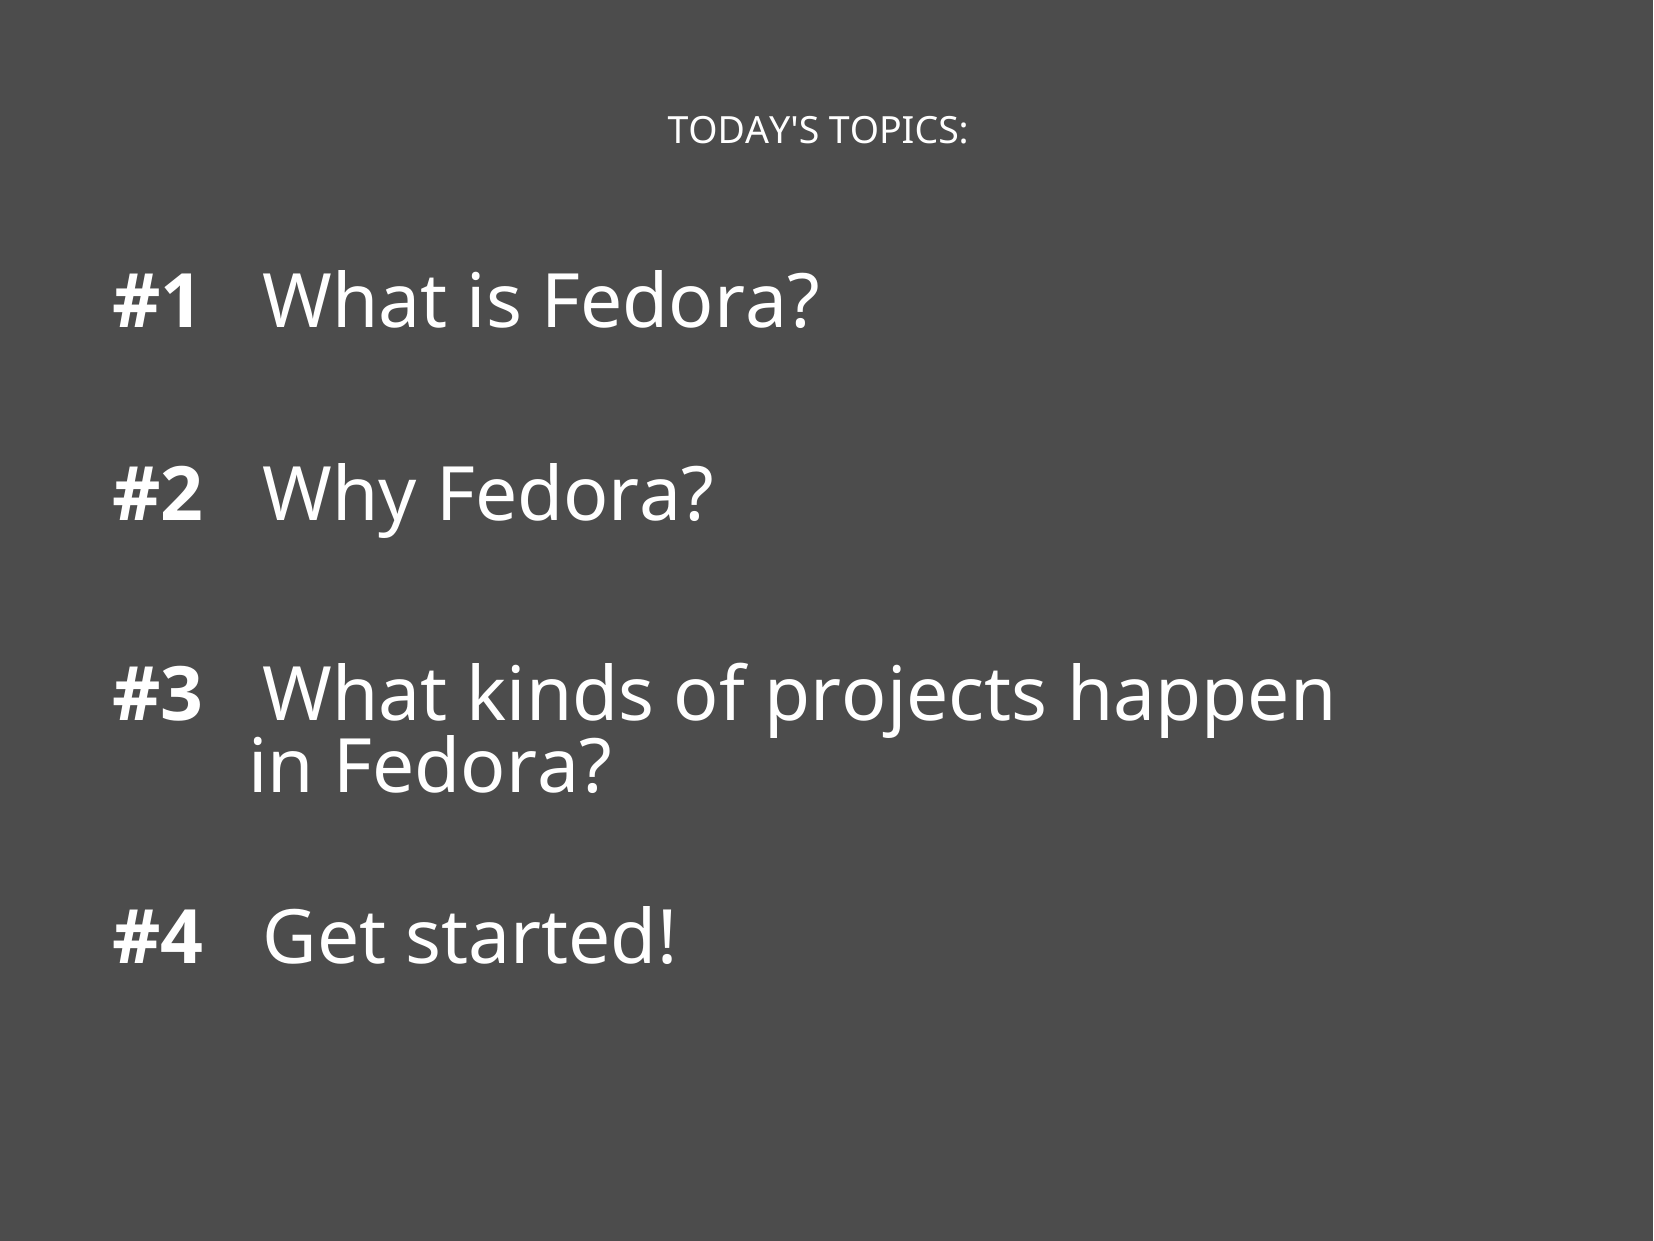

TODAY'S TOPICS:
# #1 What is Fedora?
#2 Why Fedora?
#3 What kinds of projects happen
 in Fedora?
#4 Get started!